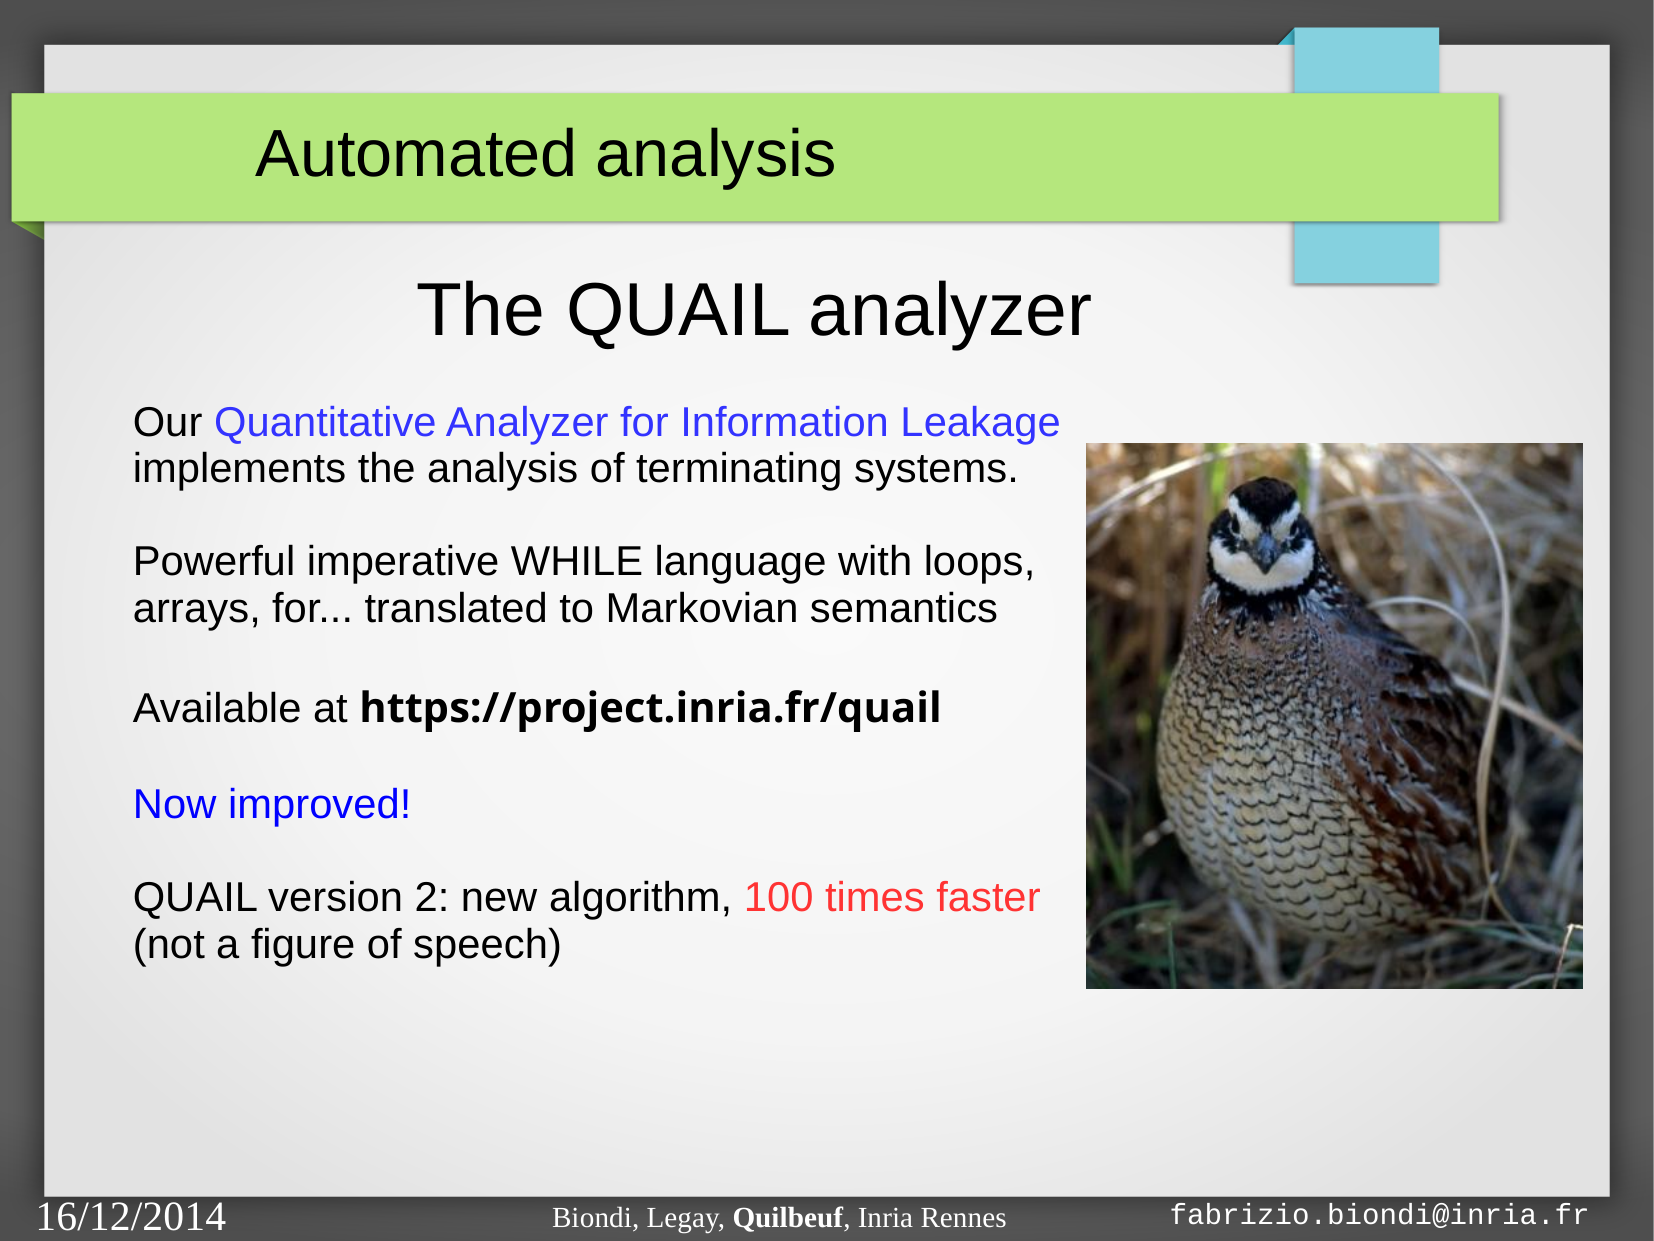

# Automated analysis
The QUAIL analyzer
Our Quantitative Analyzer for Information Leakage implements the analysis of terminating systems.
Powerful imperative WHILE language with loops, arrays, for... translated to Markovian semantics
Available at https://project.inria.fr/quail
Now improved!
QUAIL version 2: new algorithm, 100 times faster (not a figure of speech)
18/04/2014
Fabrizio Biondi, INRIA Rennes